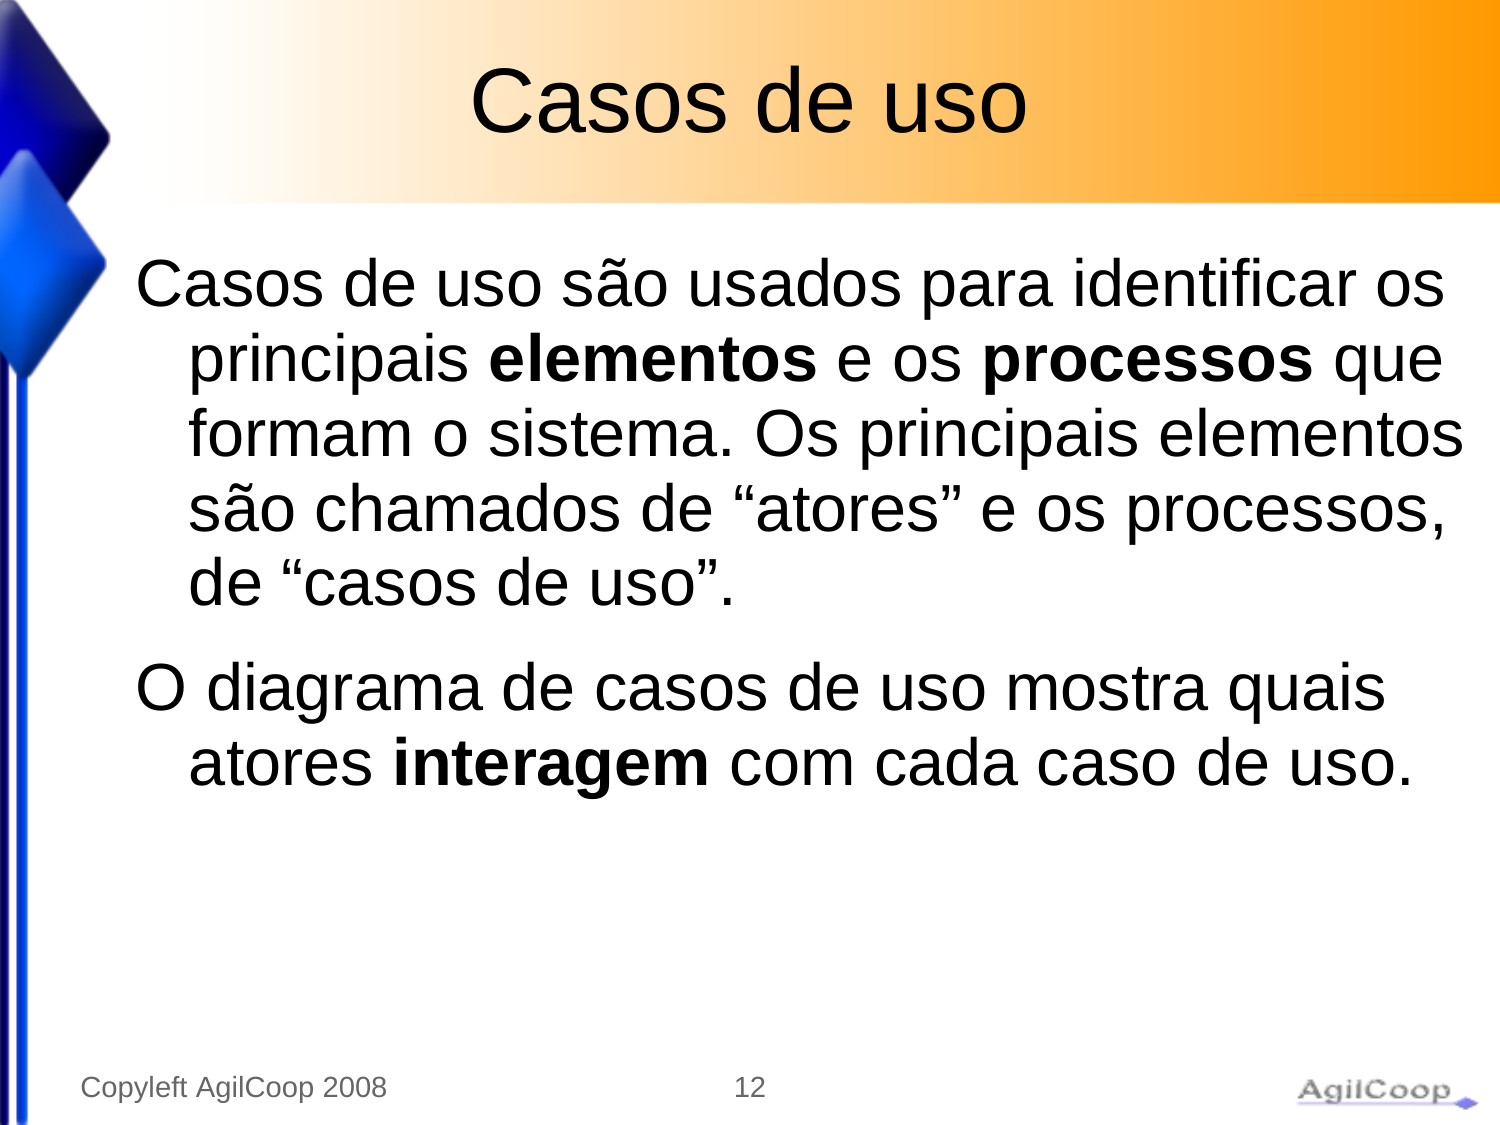

# Casos de uso
Casos de uso são usados para identificar os principais elementos e os processos que formam o sistema. Os principais elementos são chamados de “atores” e os processos, de “casos de uso”.
O diagrama de casos de uso mostra quais atores interagem com cada caso de uso.
Copyleft AgilCoop 2008
12